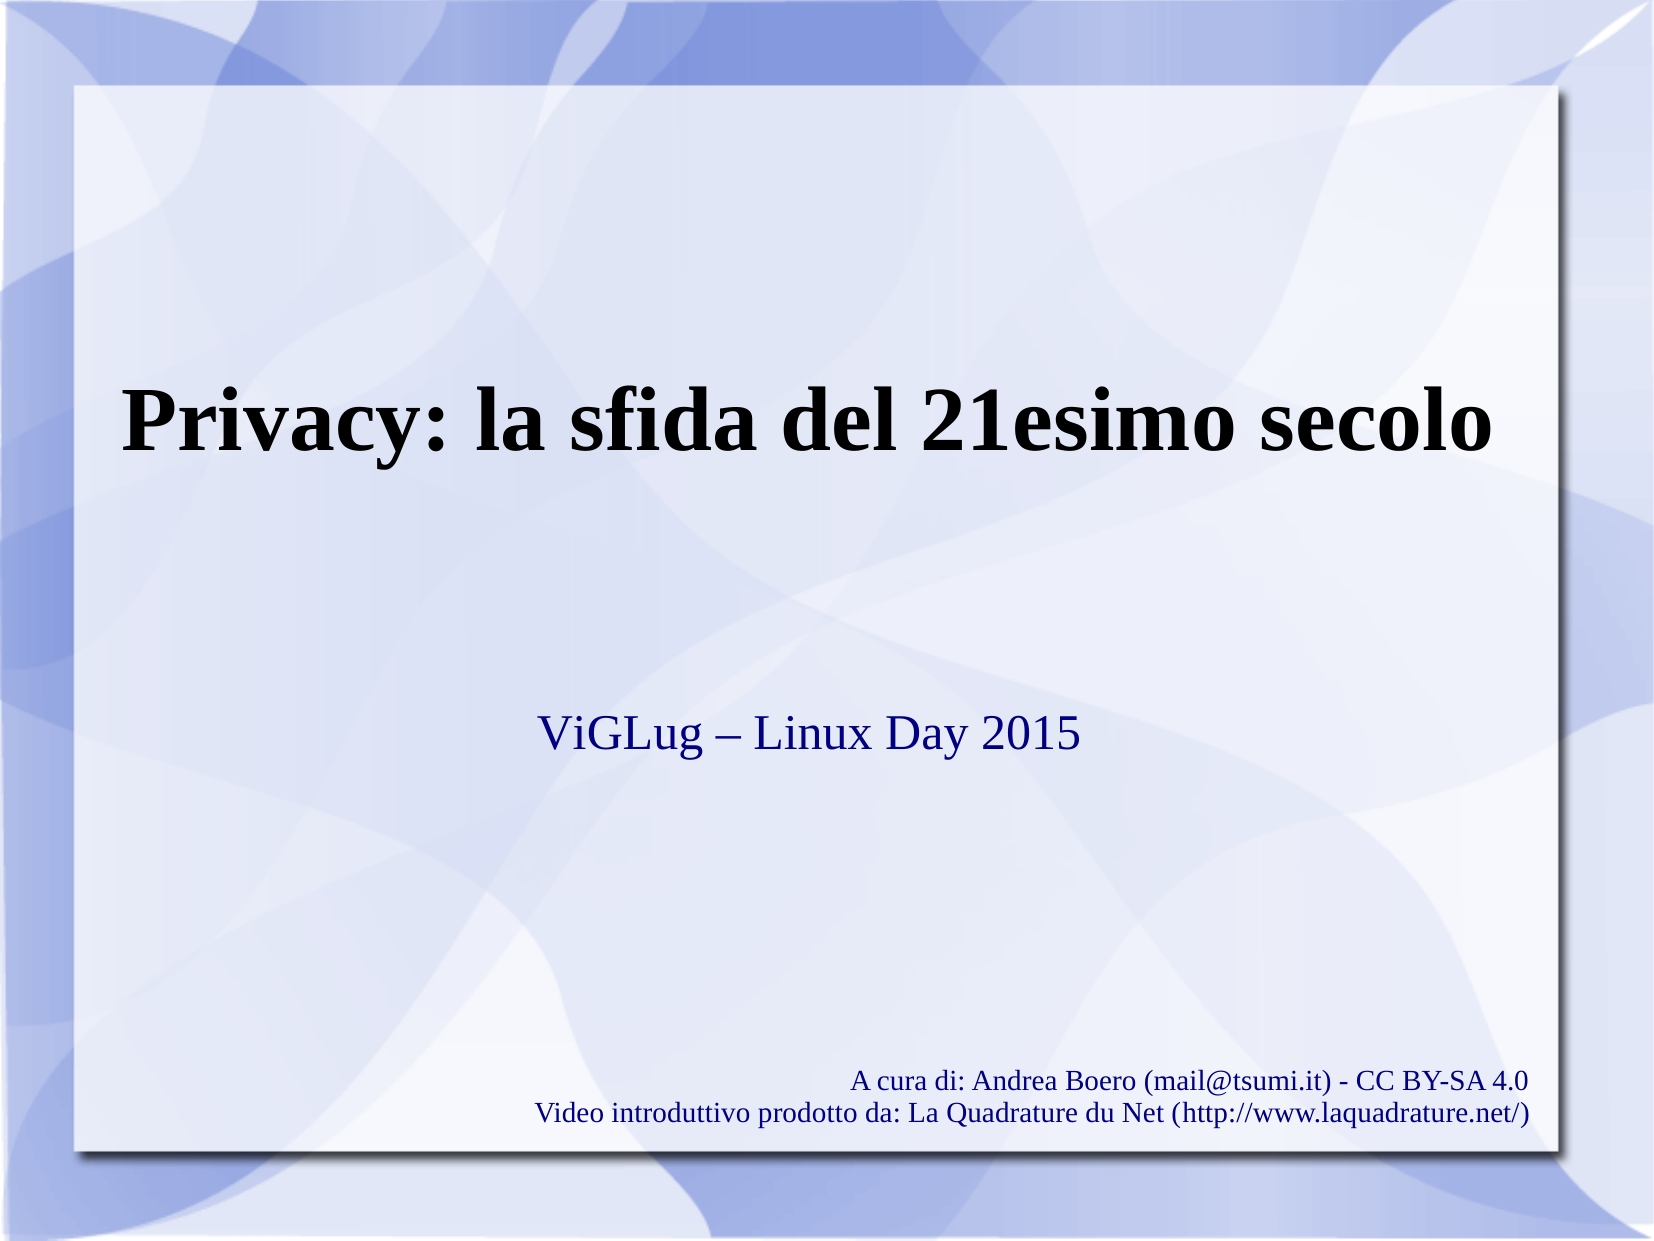

# Privacy: la sfida del 21esimo secolo
ViGLug – Linux Day 2015
A cura di: Andrea Boero (mail@tsumi.it) - CC BY-SA 4.0
Video introduttivo prodotto da: La Quadrature du Net (http://www.laquadrature.net/)